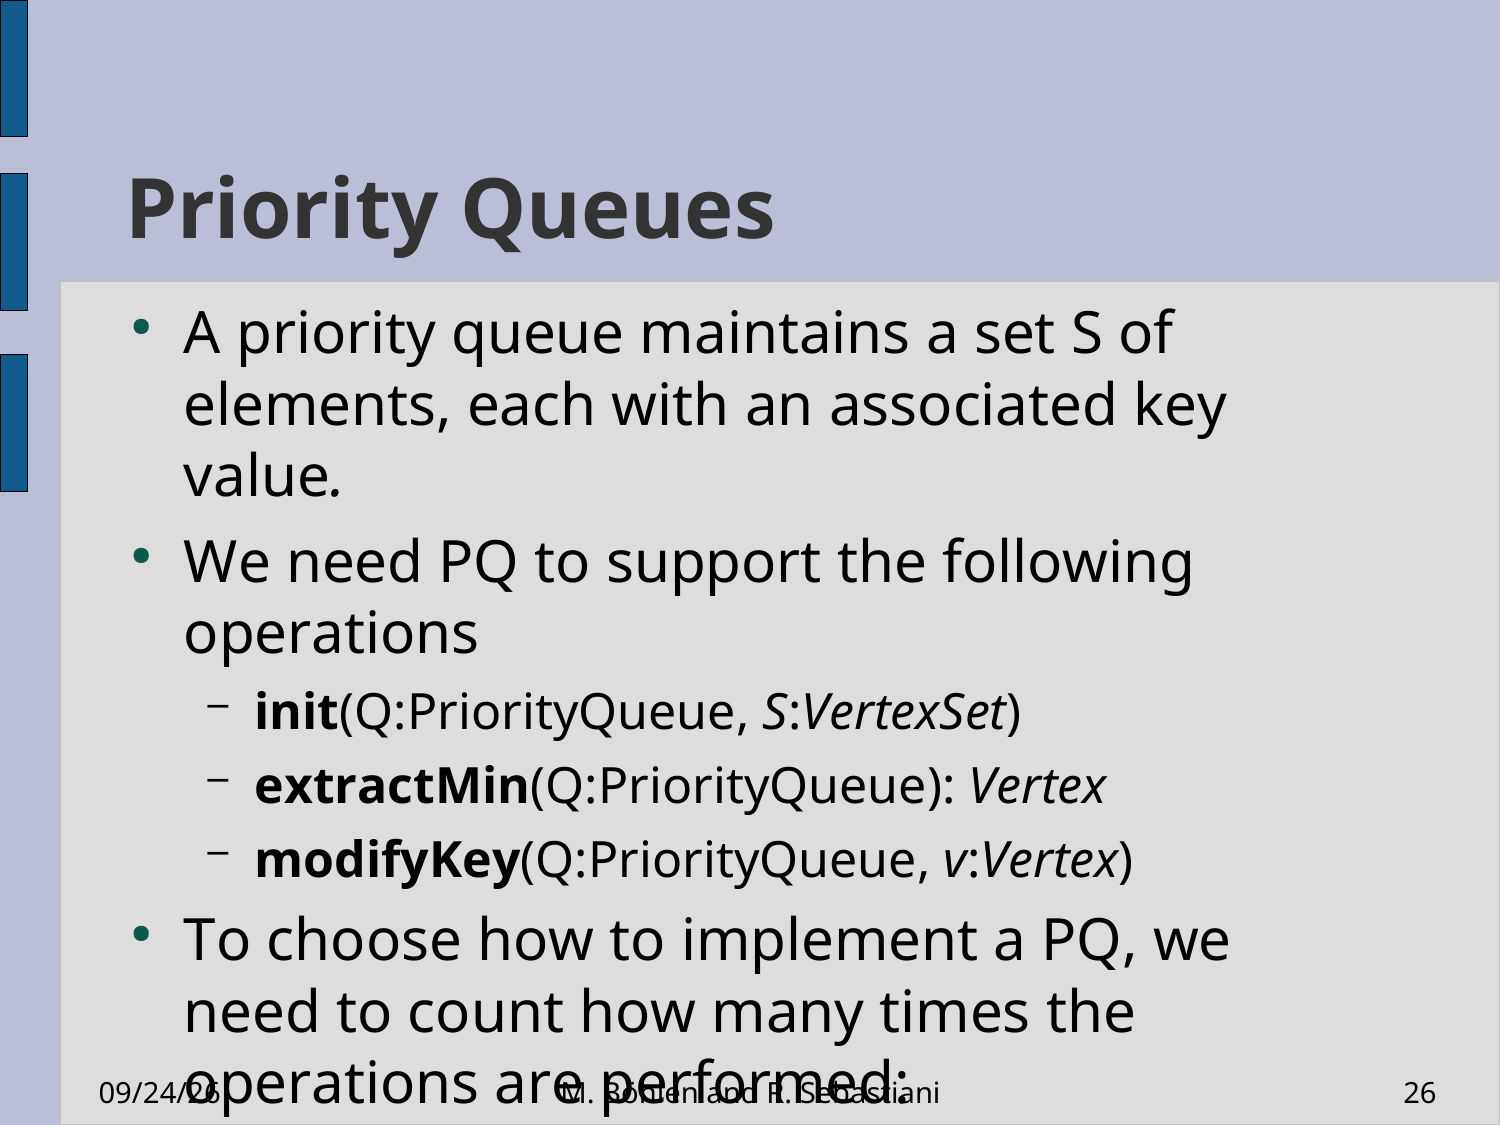

# Priority Queues
A priority queue maintains a set S of elements, each with an associated key value.
We need PQ to support the following operations
init(Q:PriorityQueue, S:VertexSet)
extractMin(Q:PriorityQueue): Vertex
modifyKey(Q:PriorityQueue, v:Vertex)
To choose how to implement a PQ, we need to count how many times the operations are performed:
init is performed just once and runs in O(V)
M. Böhlen and R. Sebastiani
26